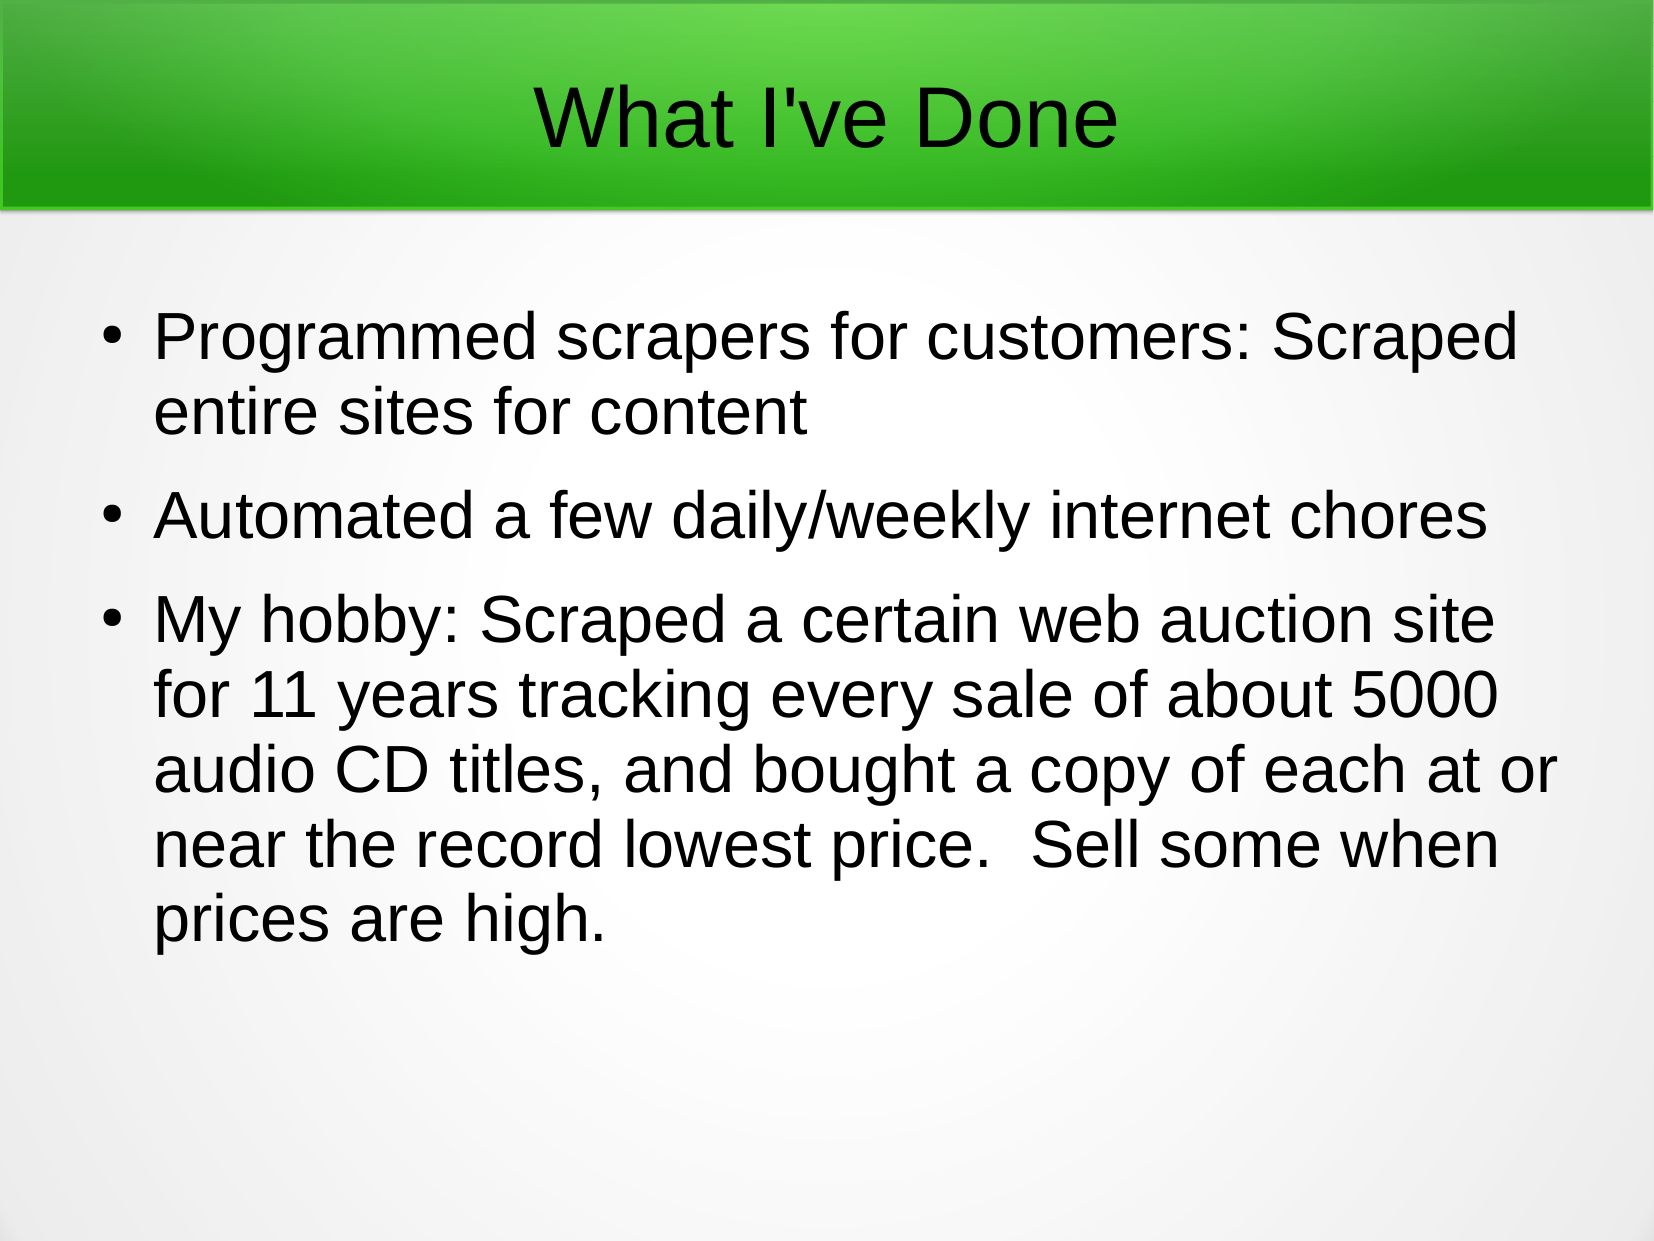

# What I've Done
Programmed scrapers for customers: Scraped entire sites for content
Automated a few daily/weekly internet chores
My hobby: Scraped a certain web auction site for 11 years tracking every sale of about 5000 audio CD titles, and bought a copy of each at or near the record lowest price. Sell some when prices are high.